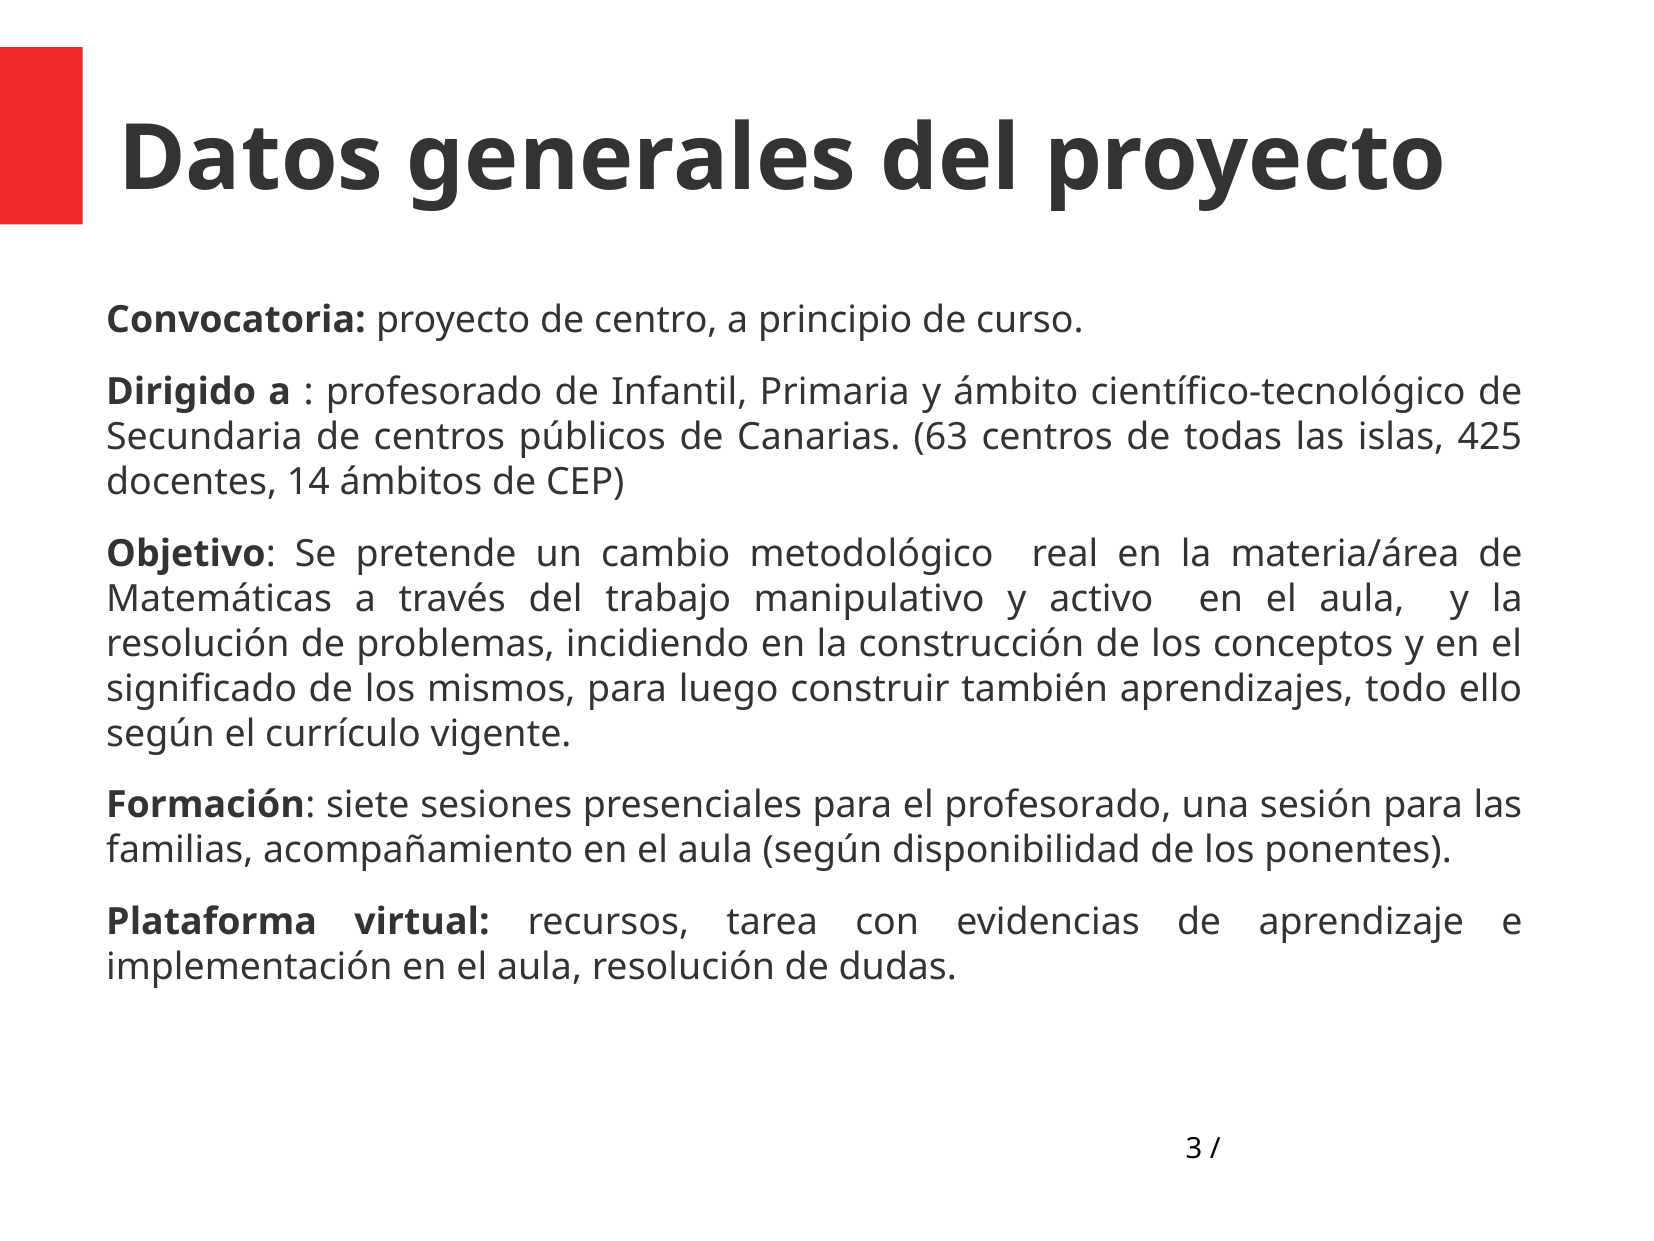

# Datos generales del proyecto
Convocatoria: proyecto de centro, a principio de curso.
Dirigido a : profesorado de Infantil, Primaria y ámbito científico-tecnológico de Secundaria de centros públicos de Canarias. (63 centros de todas las islas, 425 docentes, 14 ámbitos de CEP)
Objetivo: Se pretende un cambio metodológico real en la materia/área de Matemáticas a través del trabajo manipulativo y activo en el aula, y la resolución de problemas, incidiendo en la construcción de los conceptos y en el significado de los mismos, para luego construir también aprendizajes, todo ello según el currículo vigente.
Formación: siete sesiones presenciales para el profesorado, una sesión para las familias, acompañamiento en el aula (según disponibilidad de los ponentes).
Plataforma virtual: recursos, tarea con evidencias de aprendizaje e implementación en el aula, resolución de dudas.